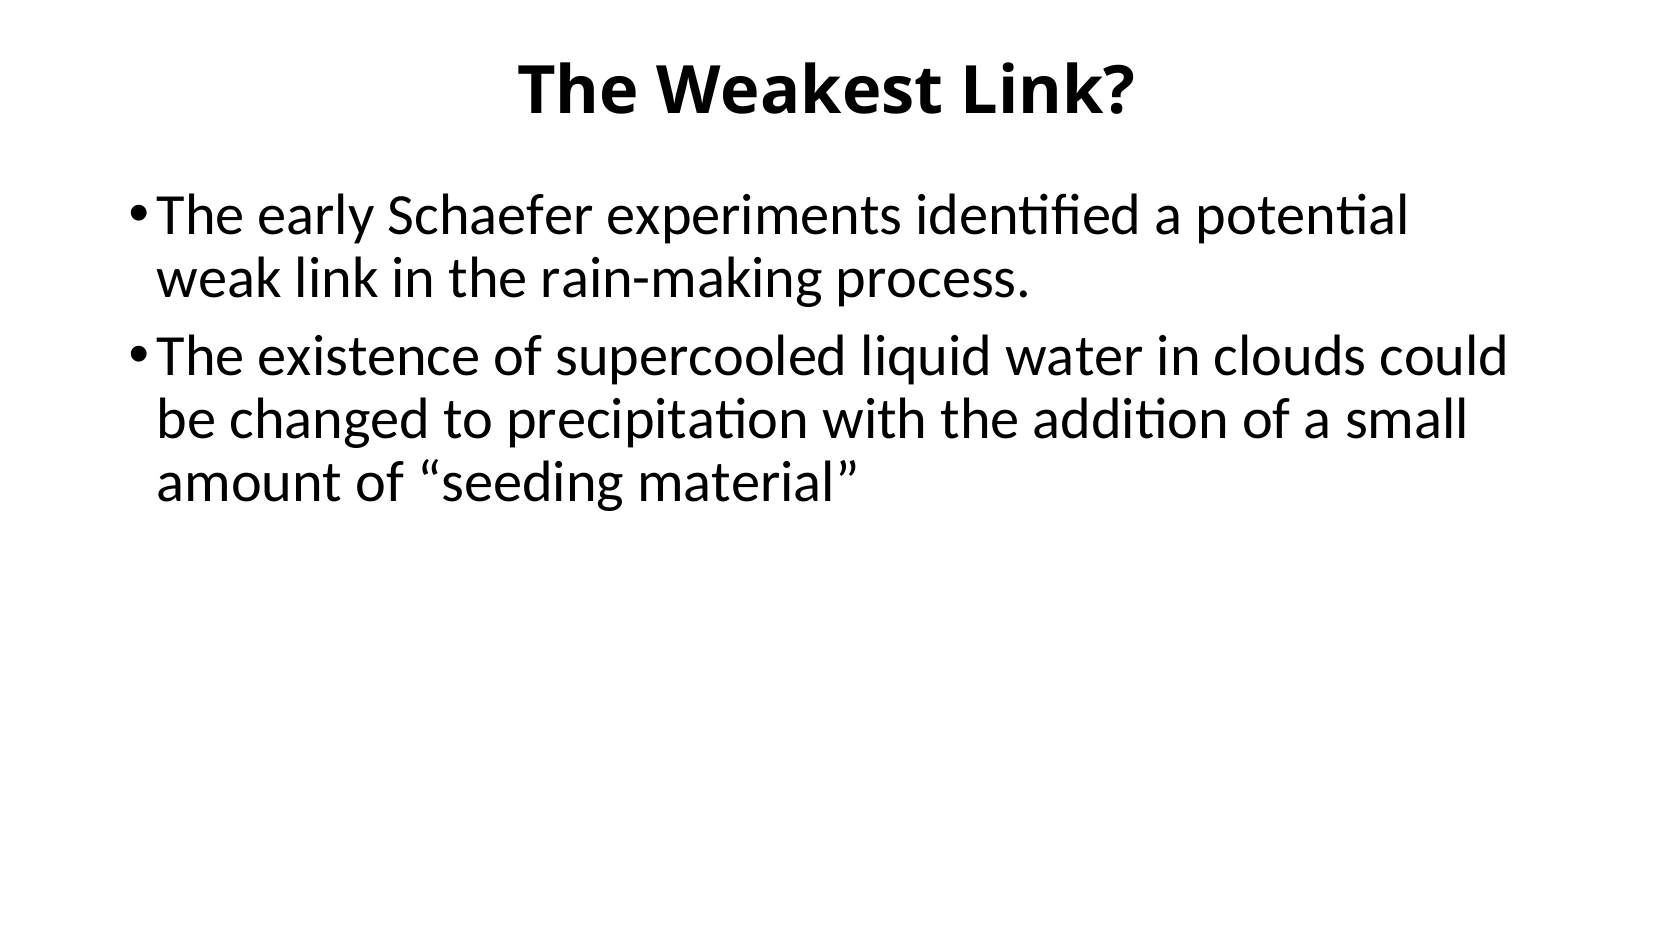

# The Weakest Link?
The early Schaefer experiments identified a potential weak link in the rain-making process.
The existence of supercooled liquid water in clouds could be changed to precipitation with the addition of a small amount of “seeding material”